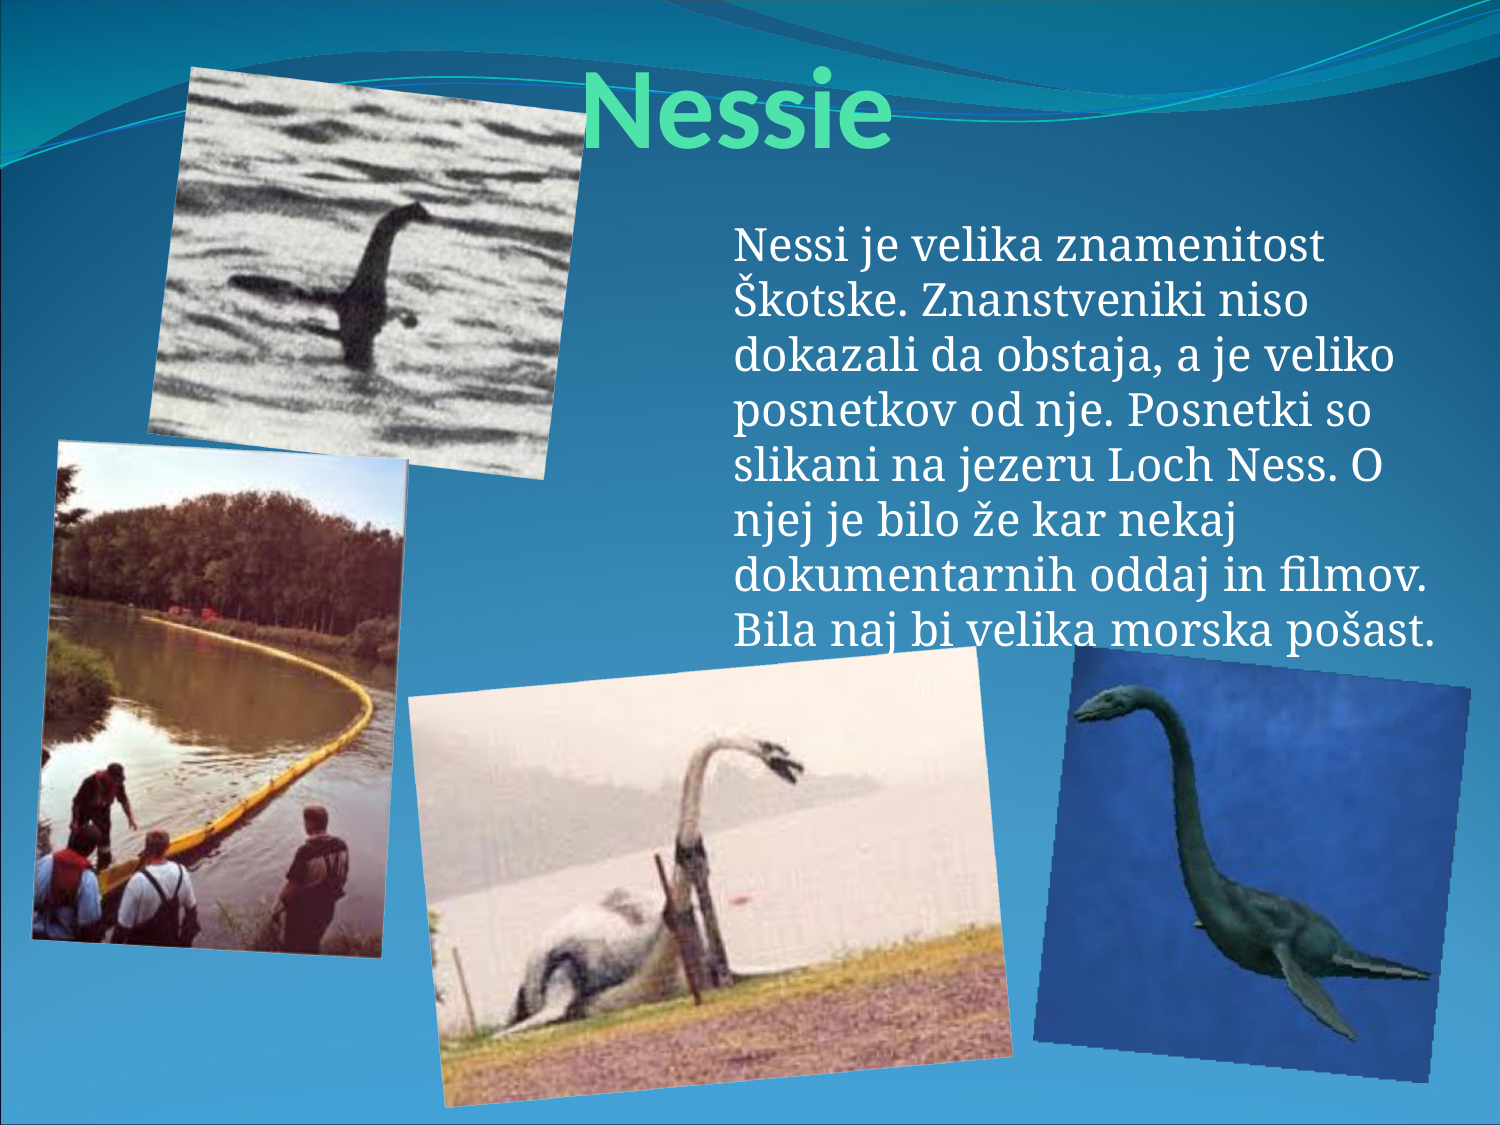

# Nessie
Nessi je velika znamenitost Škotske. Znanstveniki niso dokazali da obstaja, a je veliko posnetkov od nje. Posnetki so slikani na jezeru Loch Ness. O njej je bilo že kar nekaj dokumentarnih oddaj in filmov. Bila naj bi velika morska pošast.